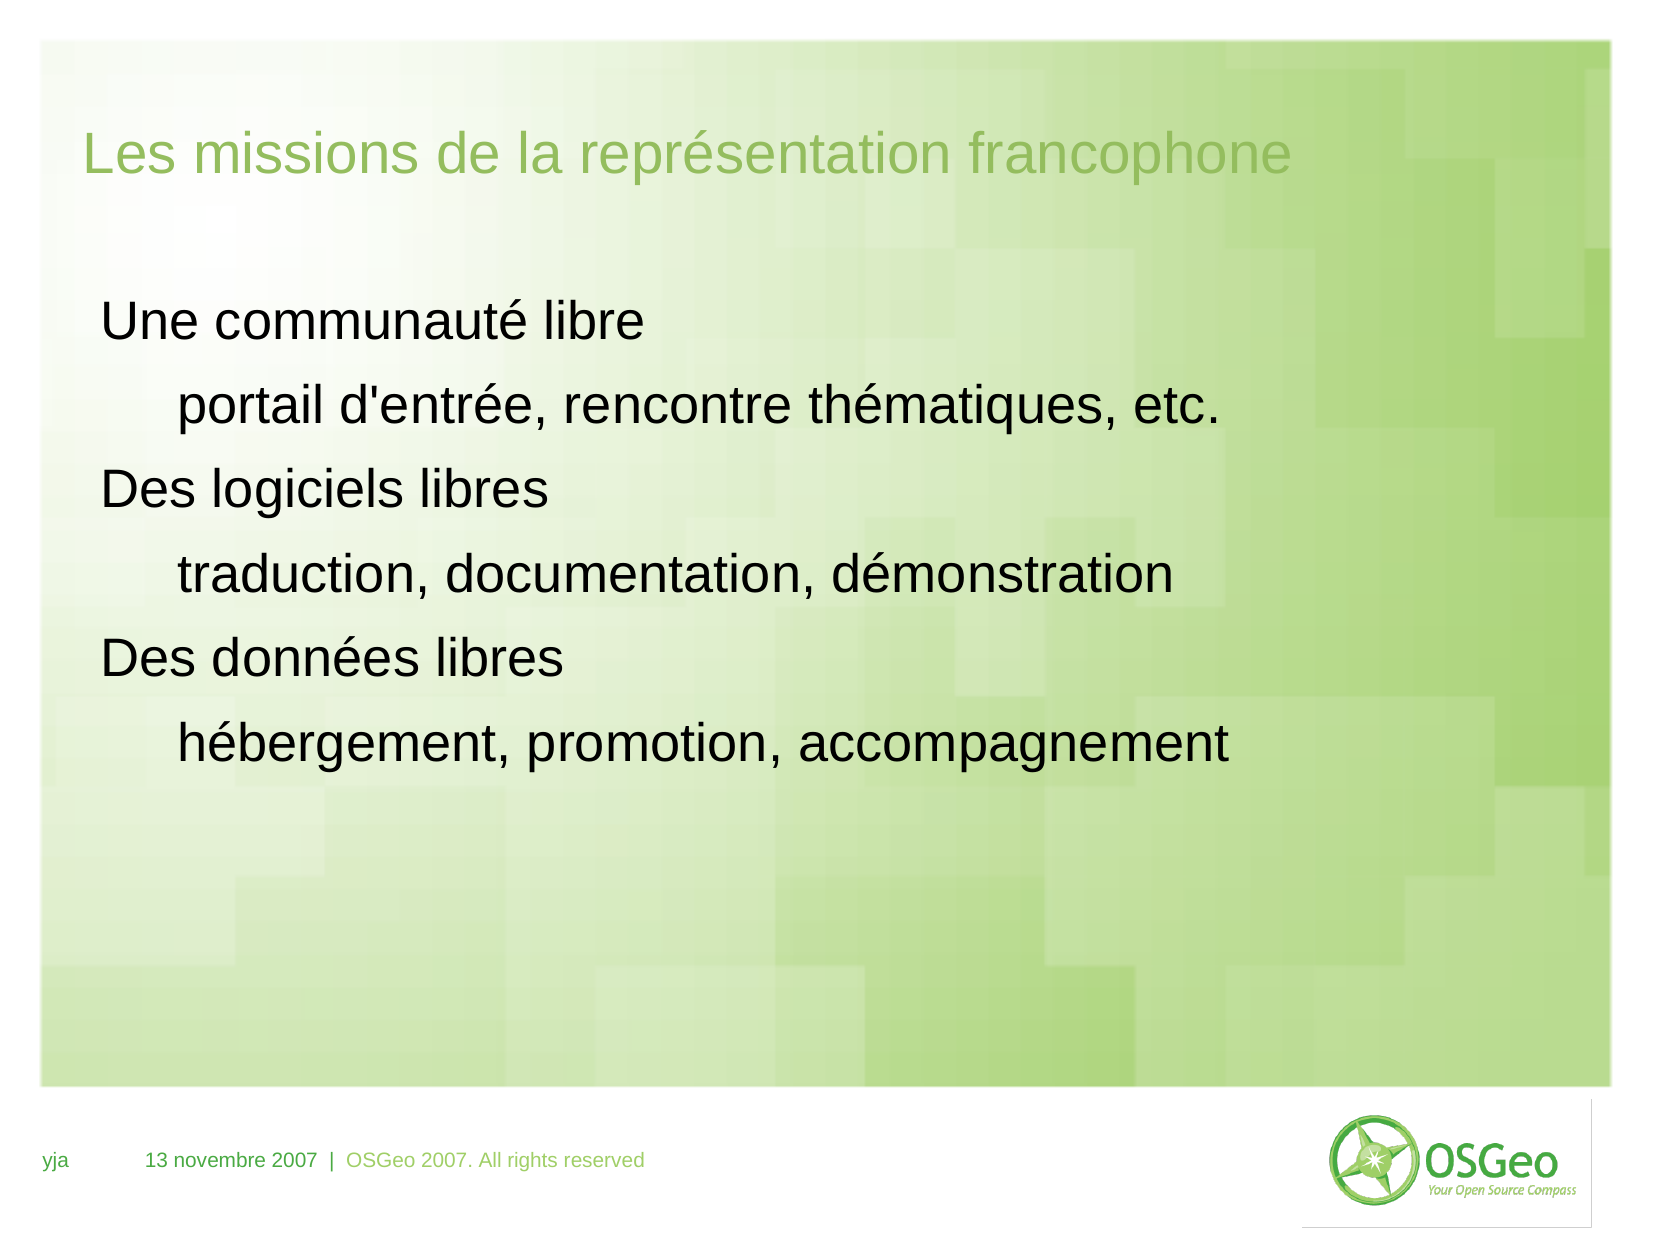

# Les missions de la représentation francophone
Une communauté libre
portail d'entrée, rencontre thématiques, etc.
Des logiciels libres
traduction, documentation, démonstration
Des données libres
hébergement, promotion, accompagnement